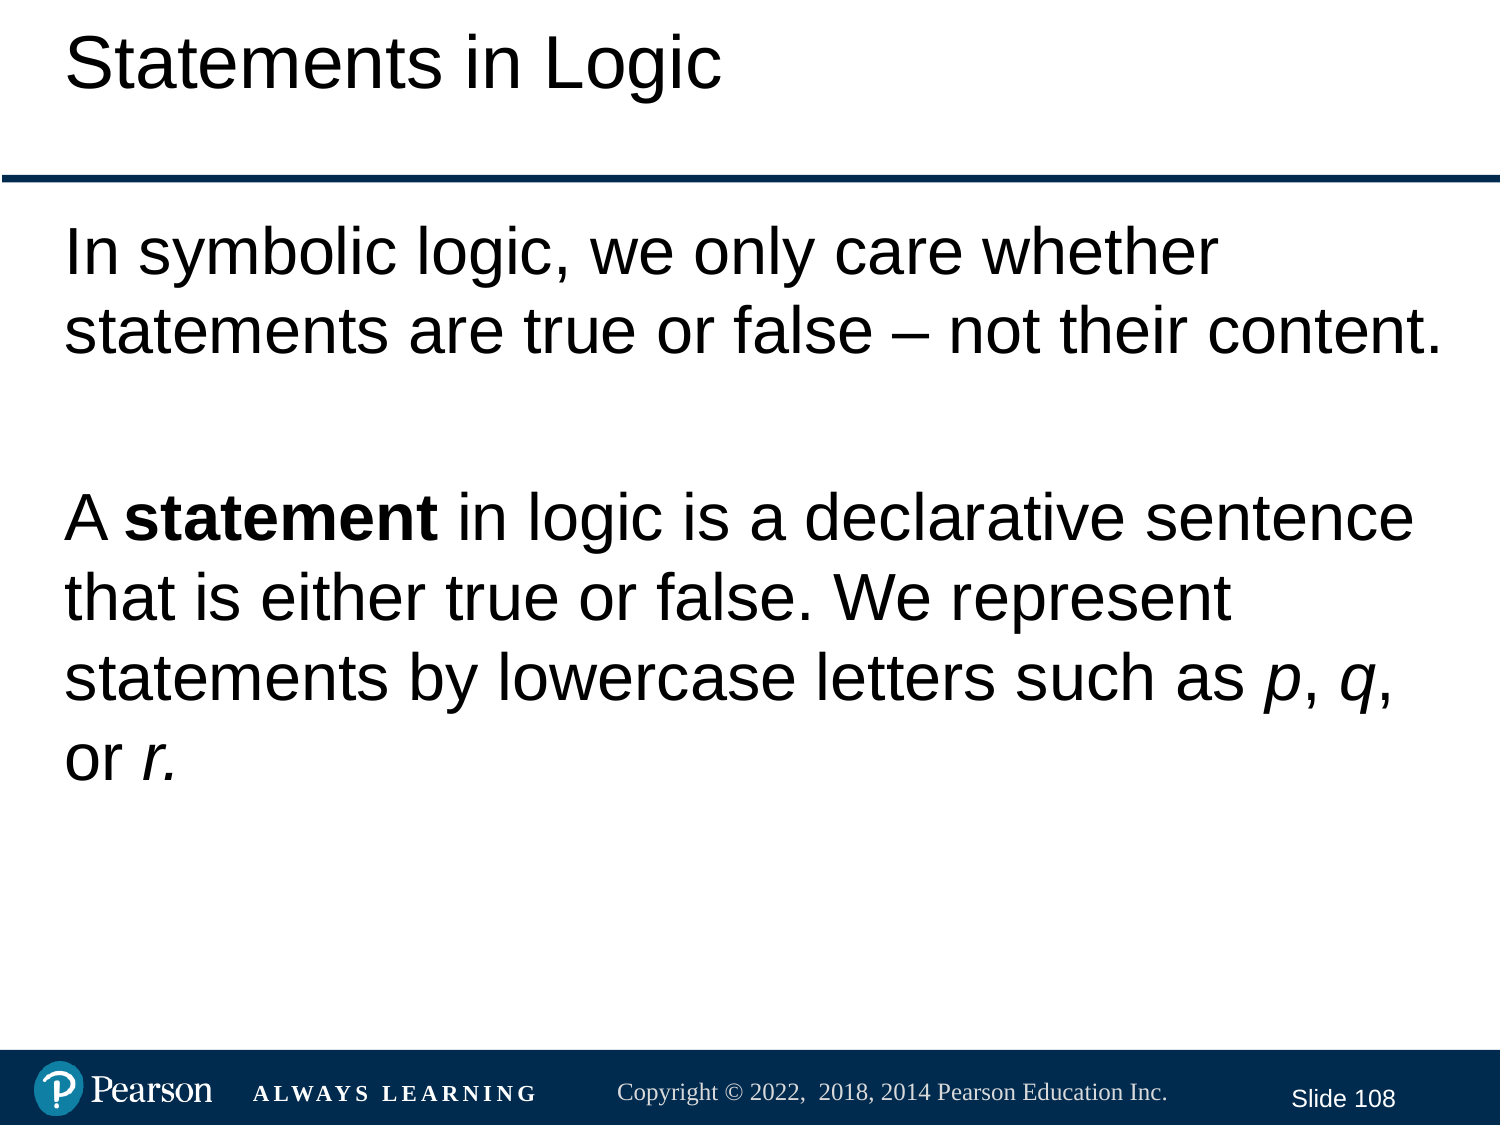

# Statements in Logic
In symbolic logic, we only care whether statements are true or false – not their content.
A statement in logic is a declarative sentence that is either true or false. We represent statements by lowercase letters such as p, q, or r.